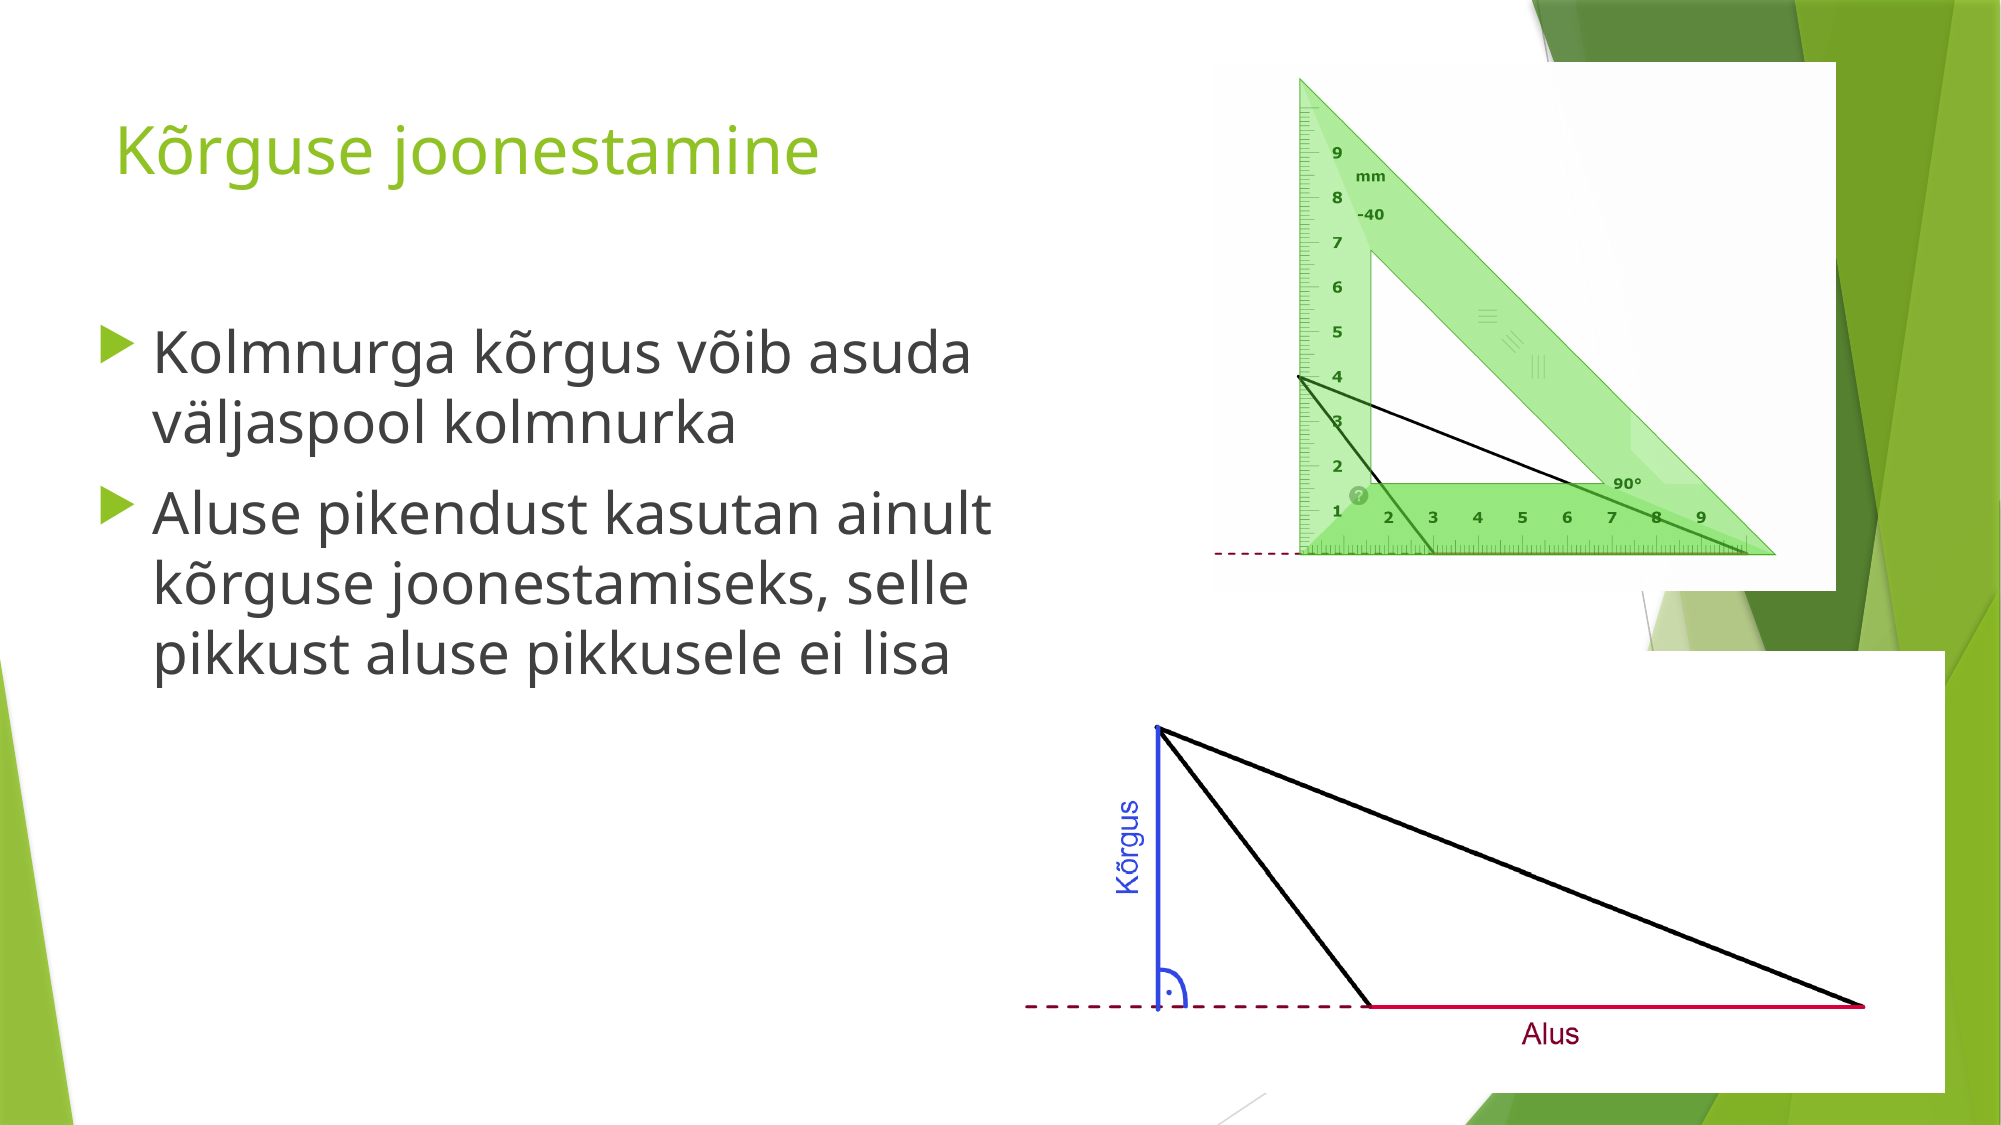

# Kõrguse joonestamine
Kolmnurga kõrgus võib asuda väljaspool kolmnurka
Aluse pikendust kasutan ainult kõrguse joonestamiseks, selle pikkust aluse pikkusele ei lisa